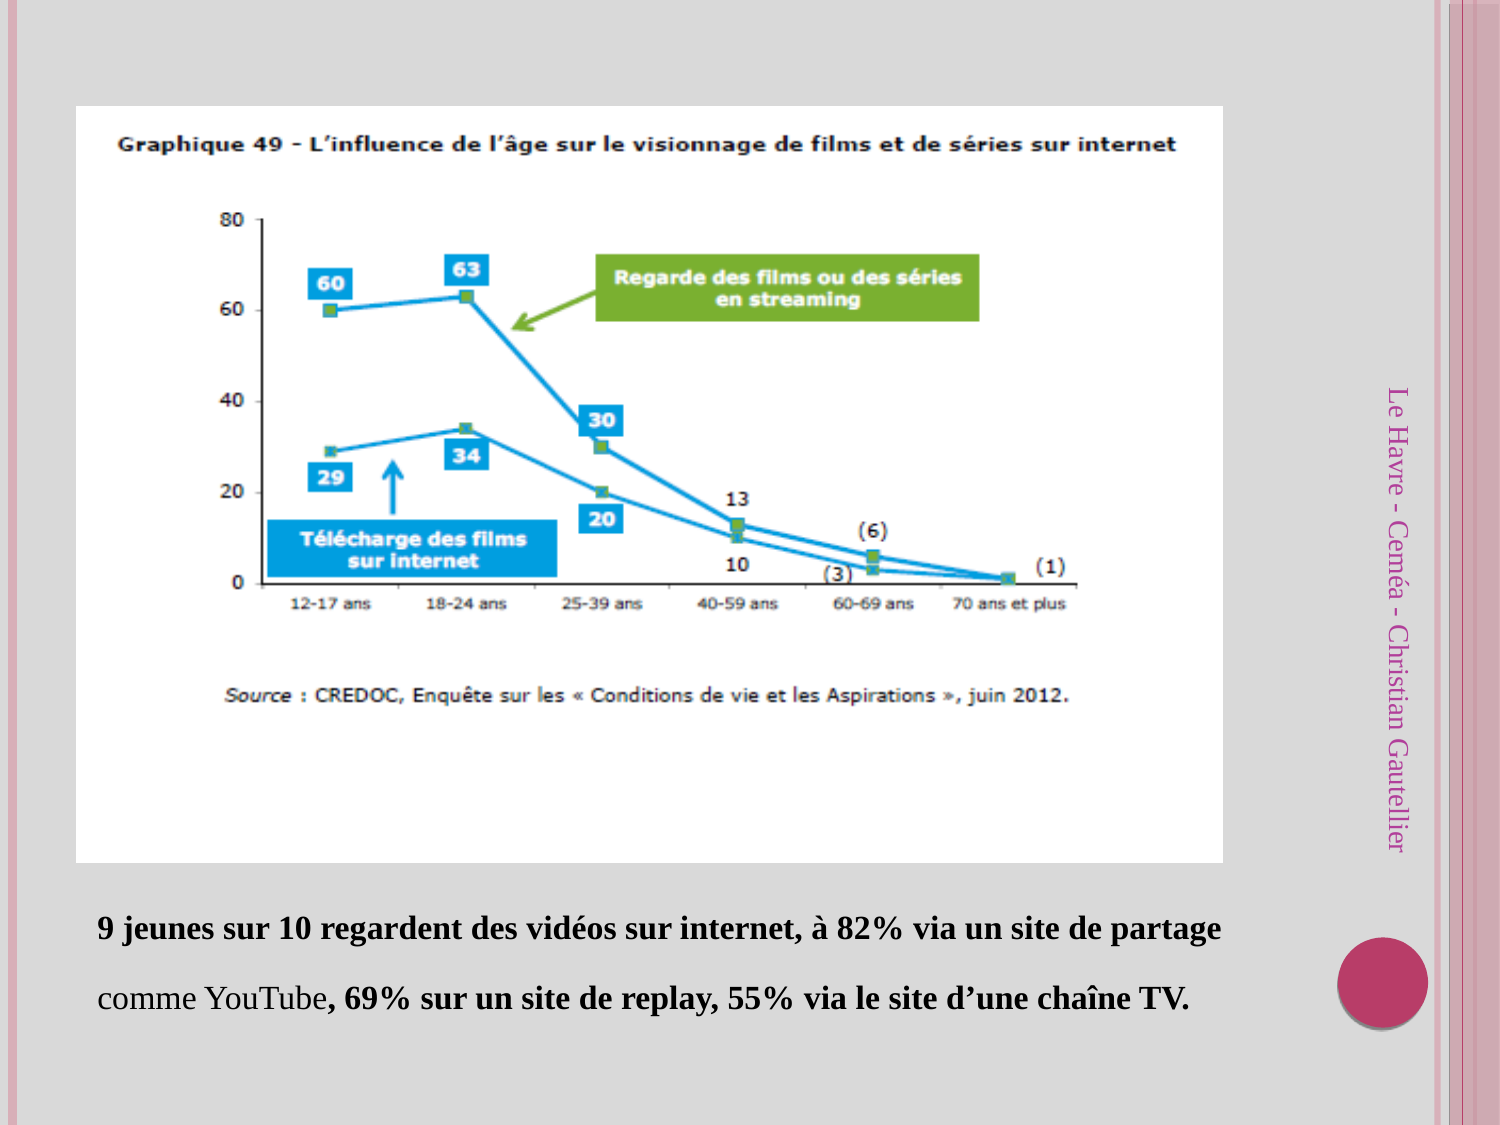

Le Havre - Ceméa - Christian Gautellier
9 jeunes sur 10 regardent des vidéos sur internet, à 82% via un site de partage comme YouTube, 69% sur un site de replay, 55% via le site d’une chaîne TV.